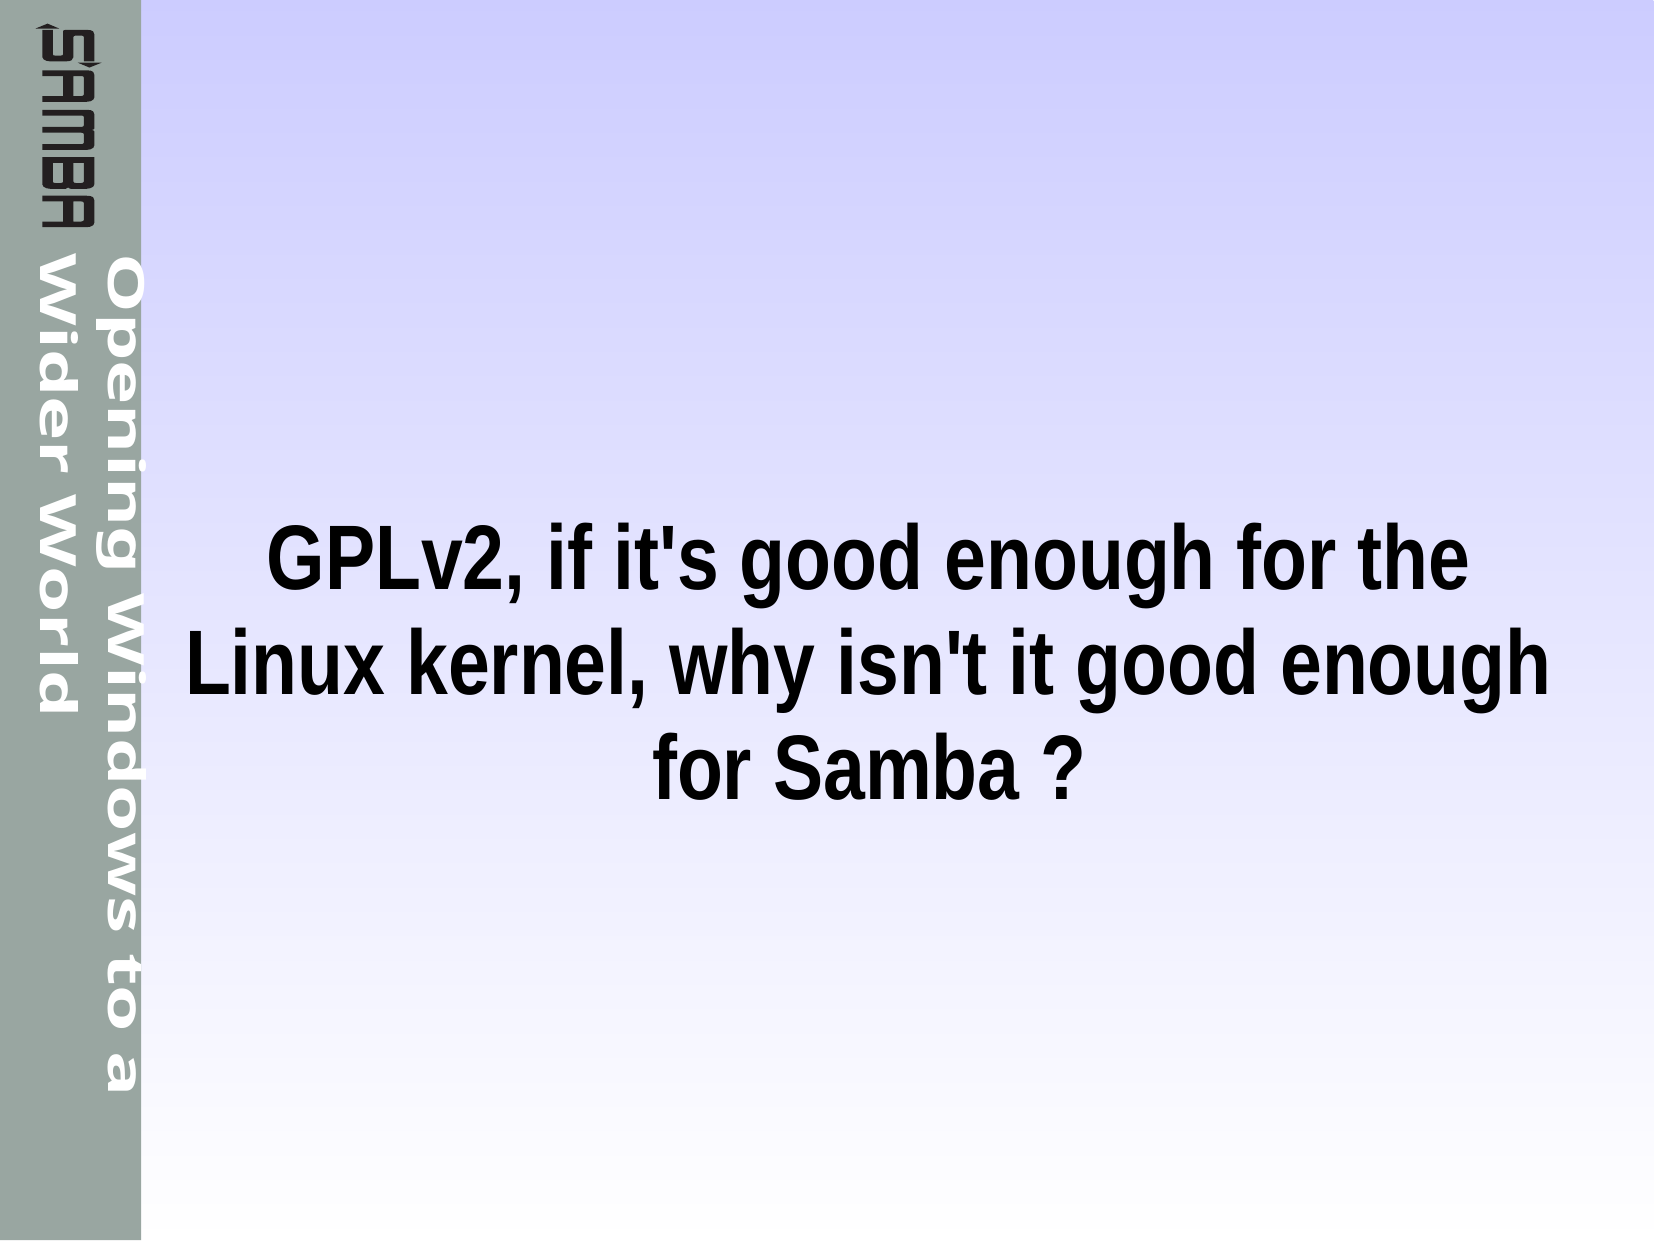

# GPLv2, if it's good enough for the Linux kernel, why isn't it good enough for Samba ?